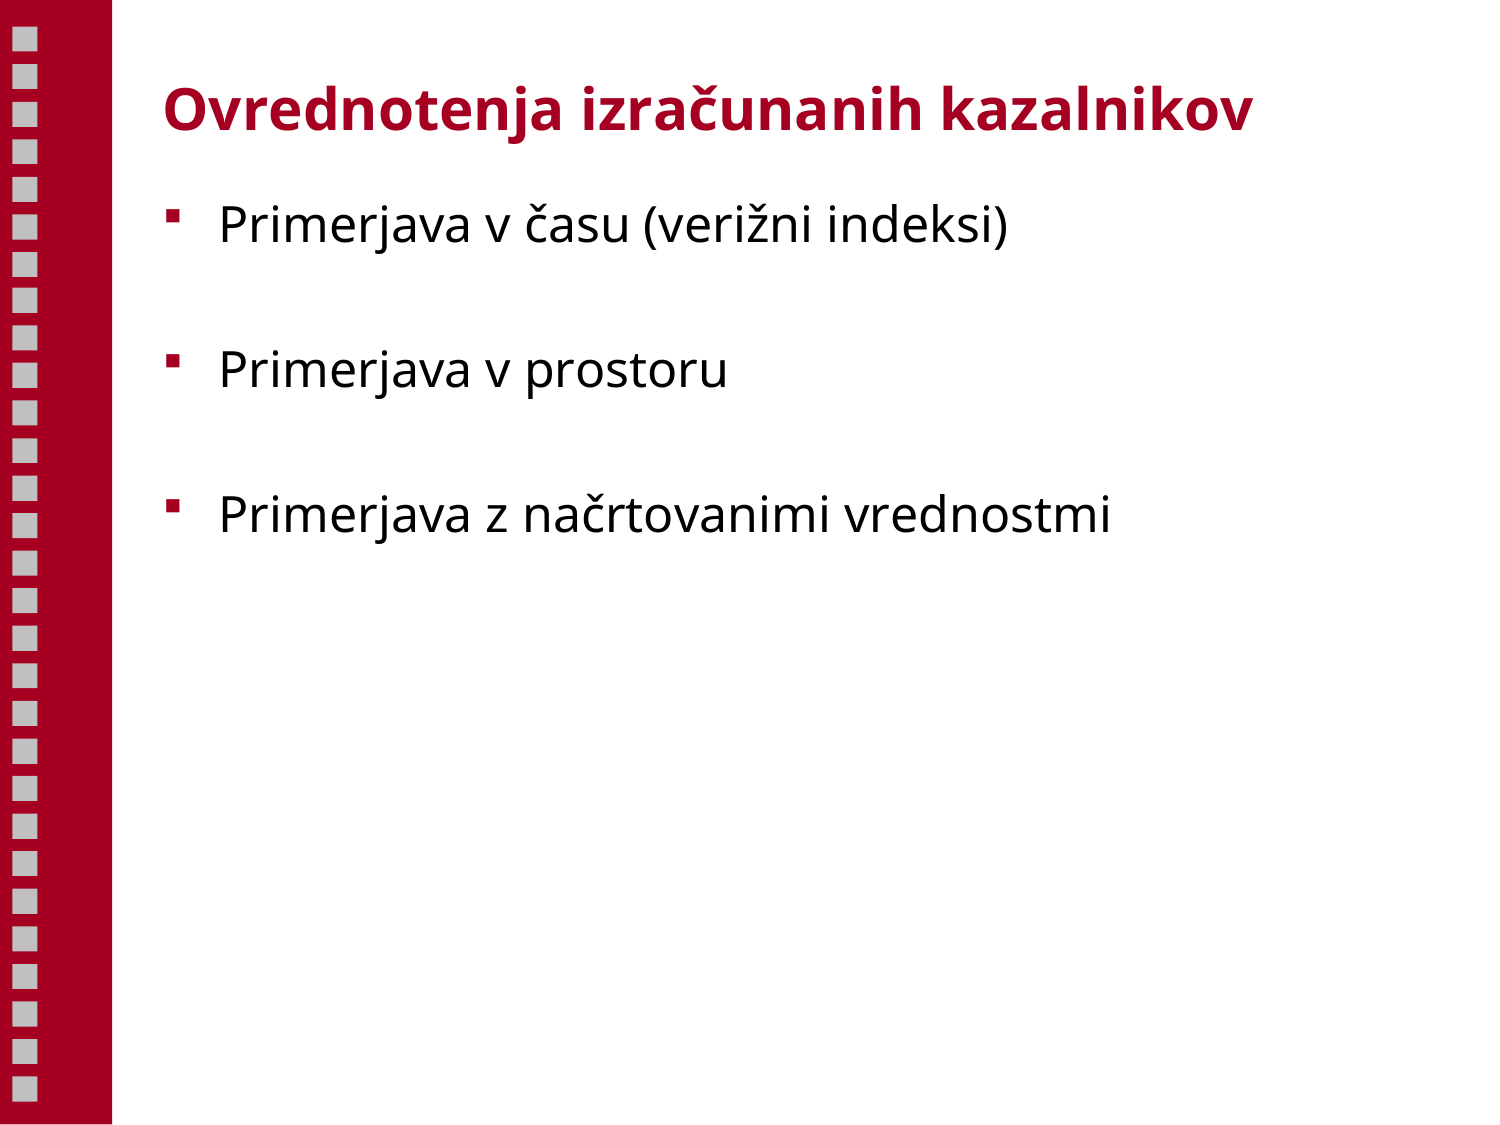

# Ovrednotenja izračunanih kazalnikov
Primerjava v času (verižni indeksi)
Primerjava v prostoru
Primerjava z načrtovanimi vrednostmi